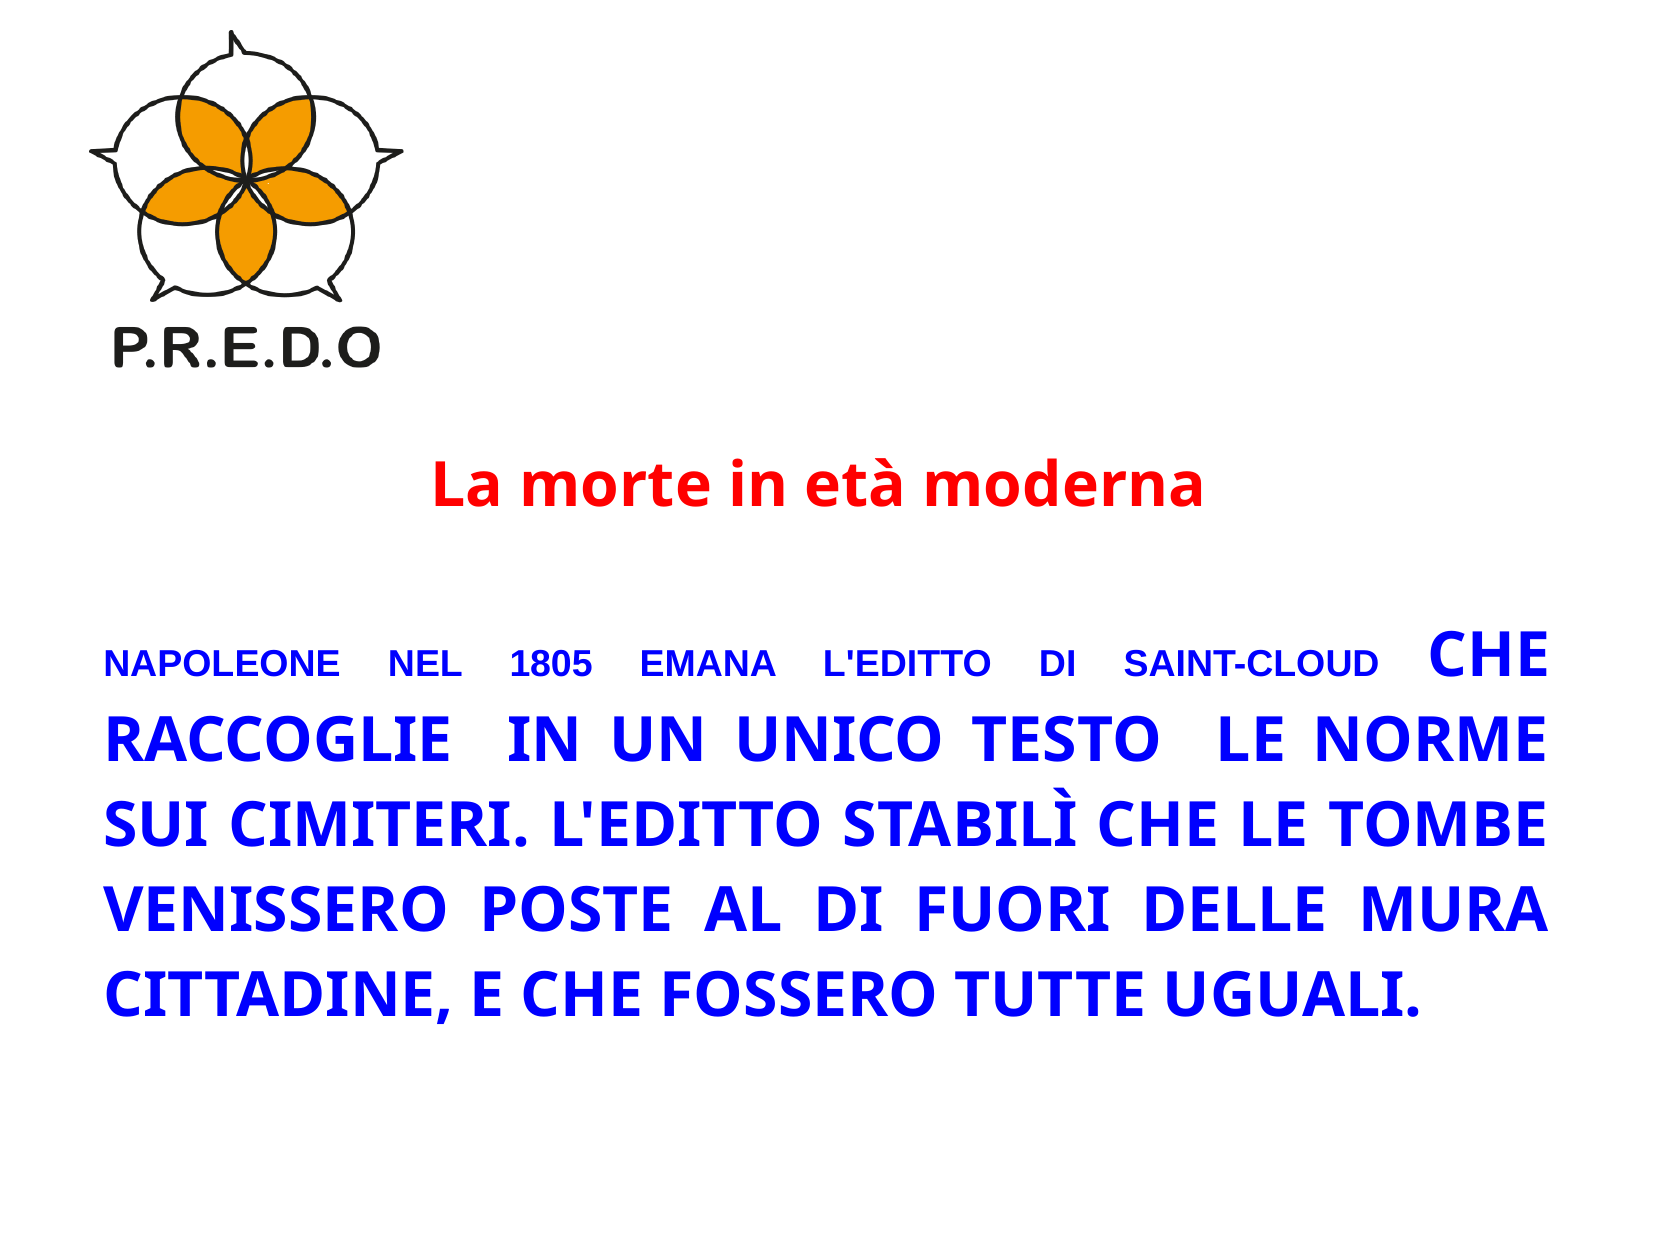

La morte in età moderna
NAPOLEONE NEL 1805 EMANA L'EDITTO DI SAINT-CLOUD CHE RACCOGLIE IN UN UNICO TESTO LE NORME SUI CIMITERI. L'EDITTO STABILÌ CHE LE TOMBE VENISSERO POSTE AL DI FUORI DELLE MURA CITTADINE, E CHE FOSSERO TUTTE UGUALI.